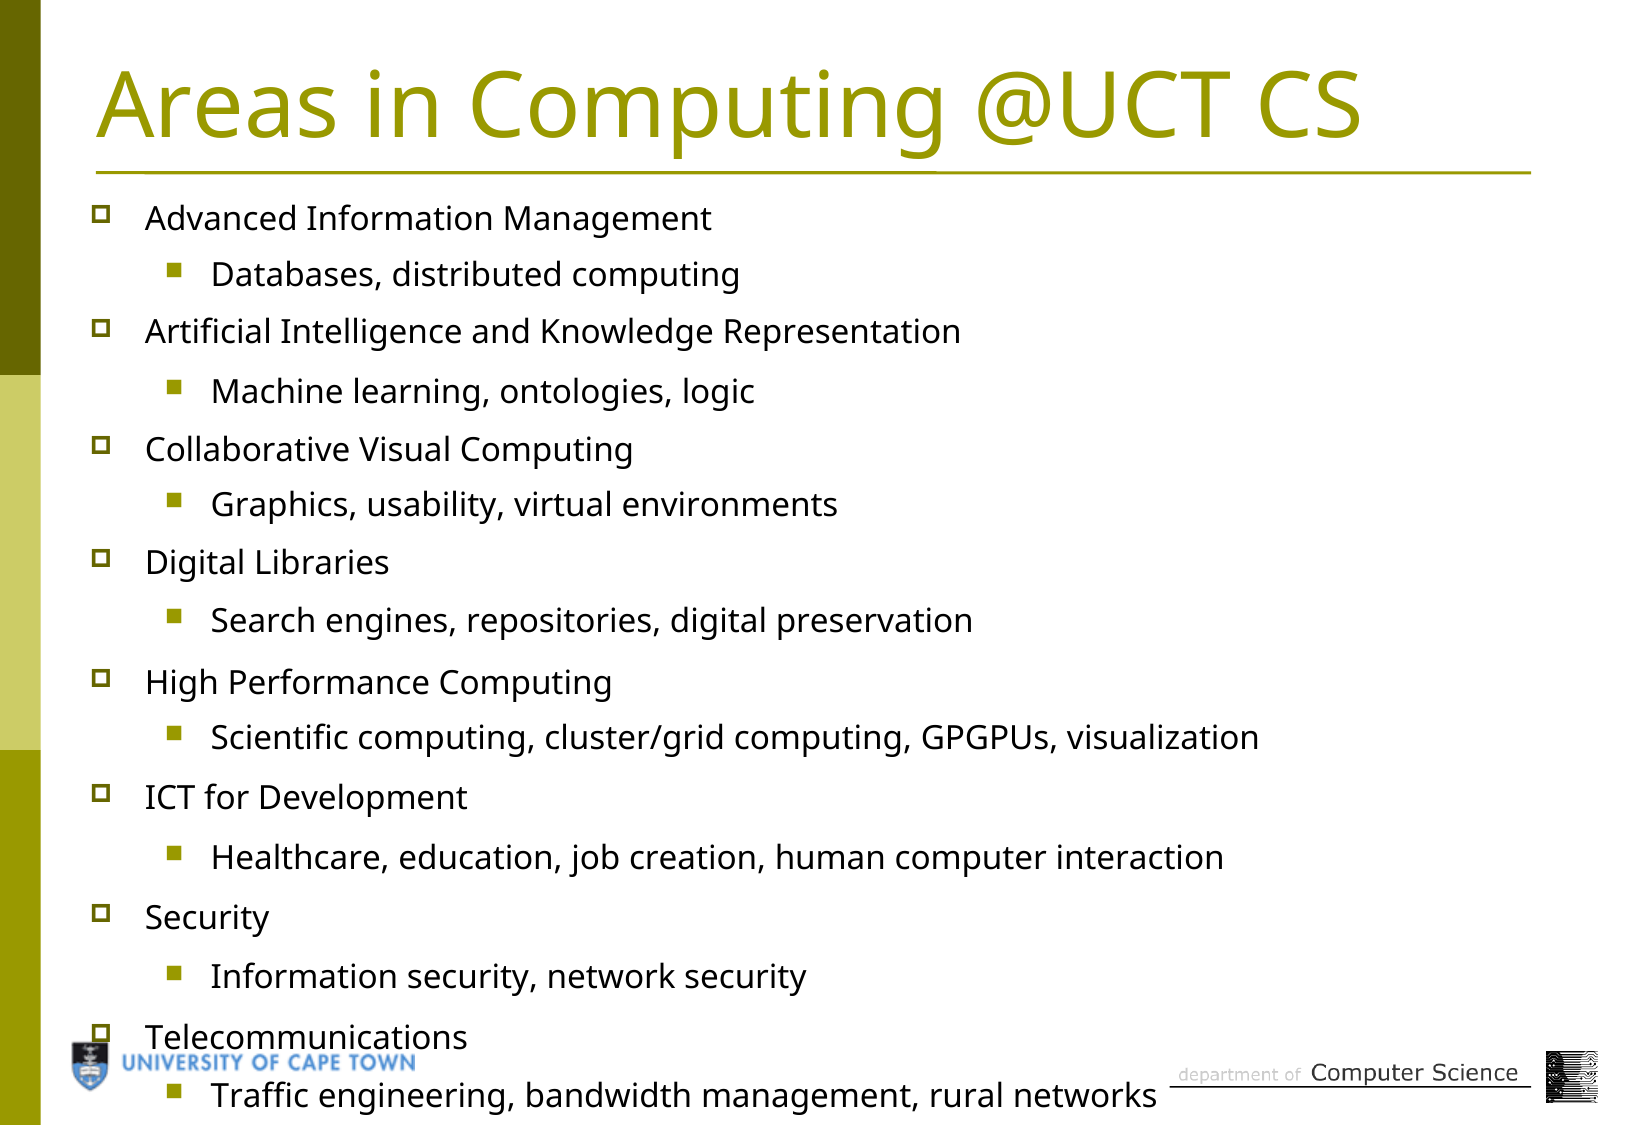

# Areas in Computing @UCT CS
Advanced Information Management
Databases, distributed computing
Artificial Intelligence and Knowledge Representation
Machine learning, ontologies, logic
Collaborative Visual Computing
Graphics, usability, virtual environments
Digital Libraries
Search engines, repositories, digital preservation
High Performance Computing
Scientific computing, cluster/grid computing, GPGPUs, visualization
ICT for Development
Healthcare, education, job creation, human computer interaction
Security
Information security, network security
Telecommunications
Traffic engineering, bandwidth management, rural networks